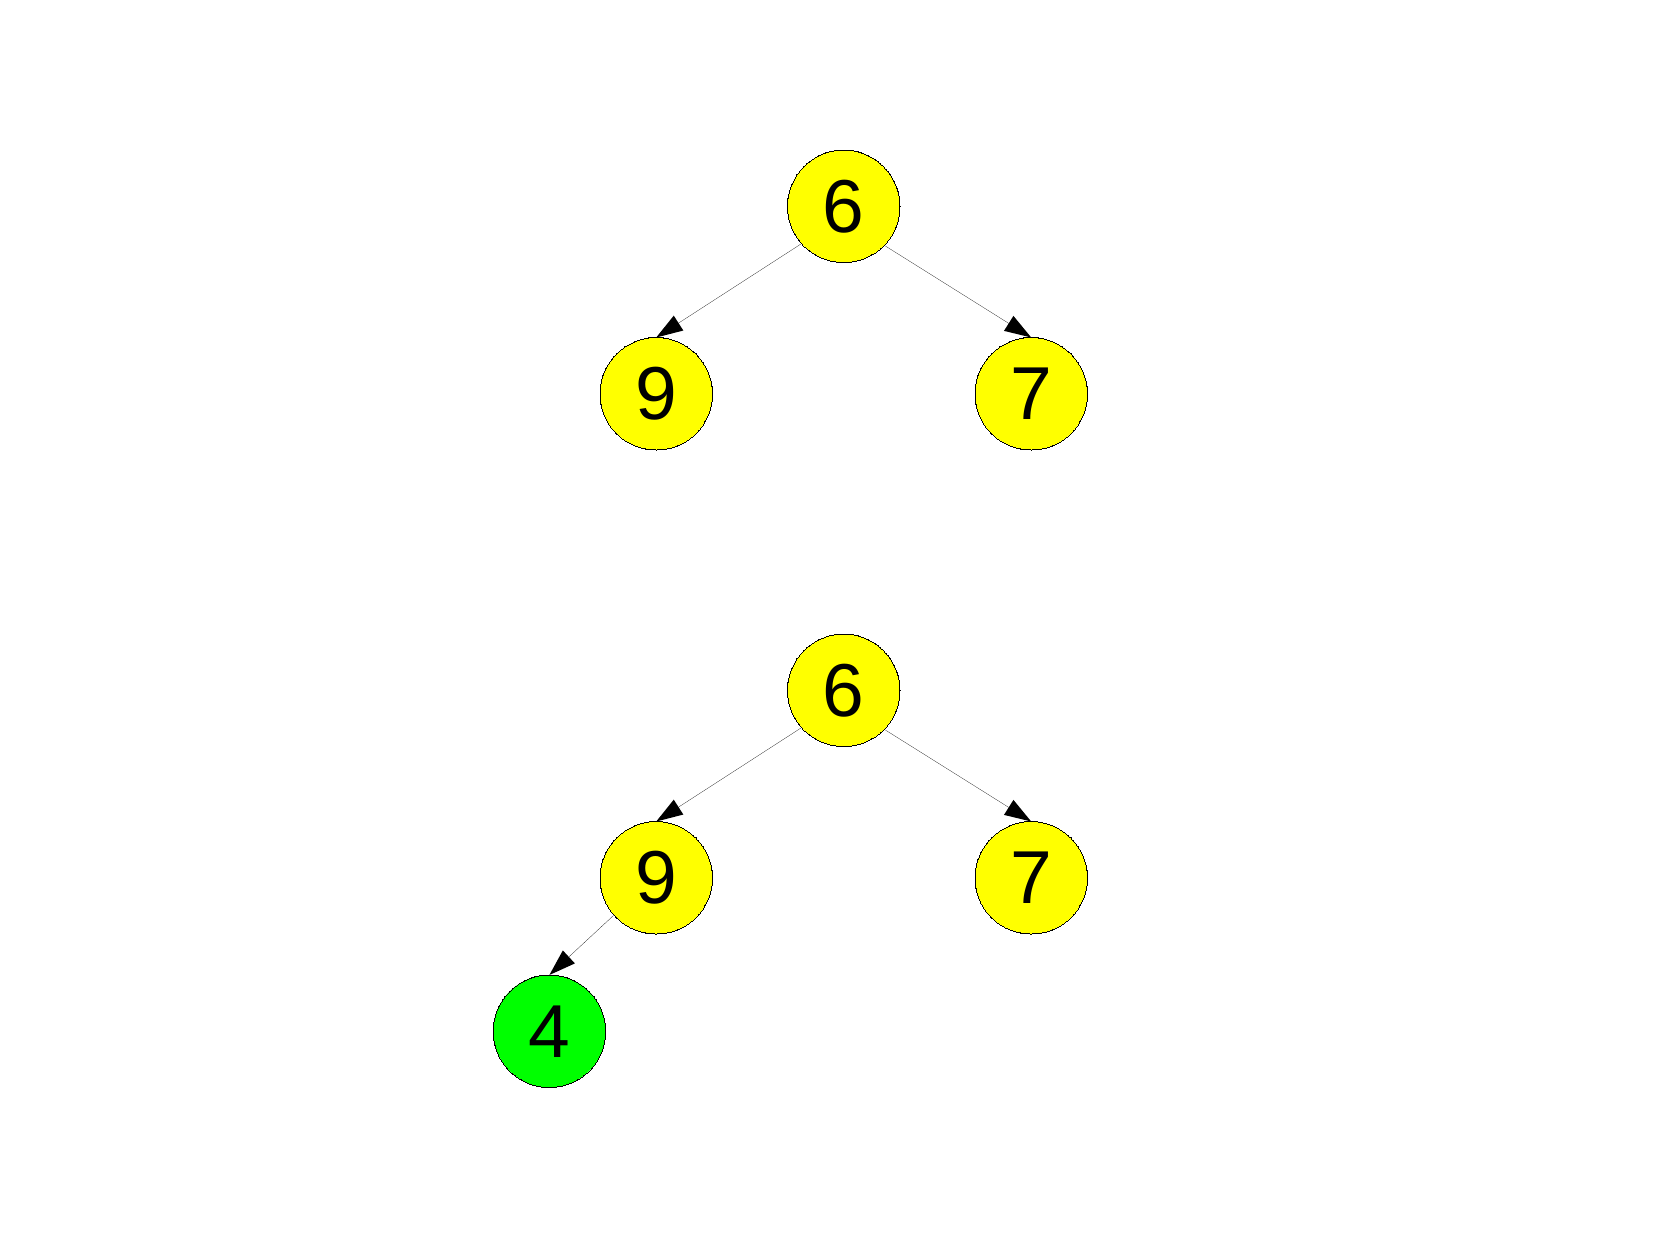

6
9
7
6
9
7
4